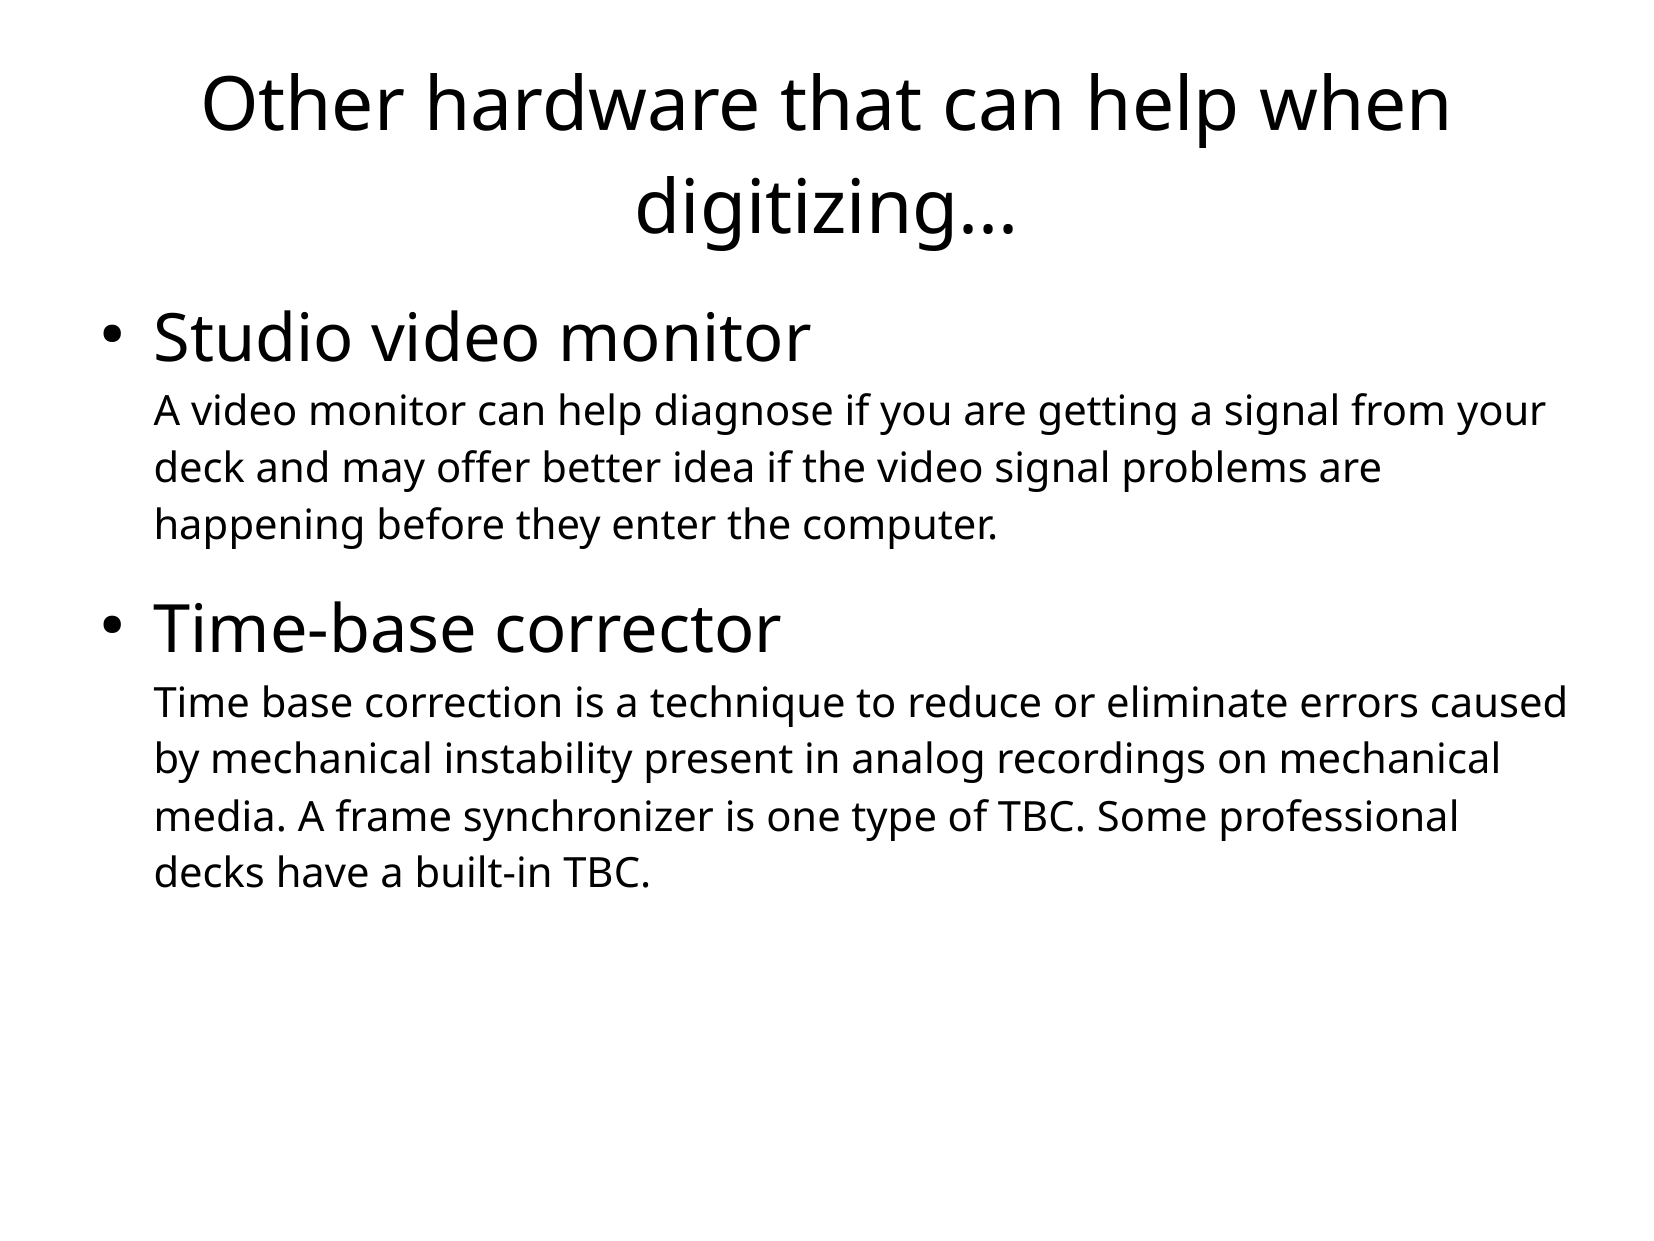

# Other hardware that can help when digitizing...
Studio video monitor
A video monitor can help diagnose if you are getting a signal from your deck and may offer better idea if the video signal problems are happening before they enter the computer.
Time-base corrector
Time base correction is a technique to reduce or eliminate errors caused by mechanical instability present in analog recordings on mechanical media. A frame synchronizer is one type of TBC. Some professional decks have a built-in TBC.